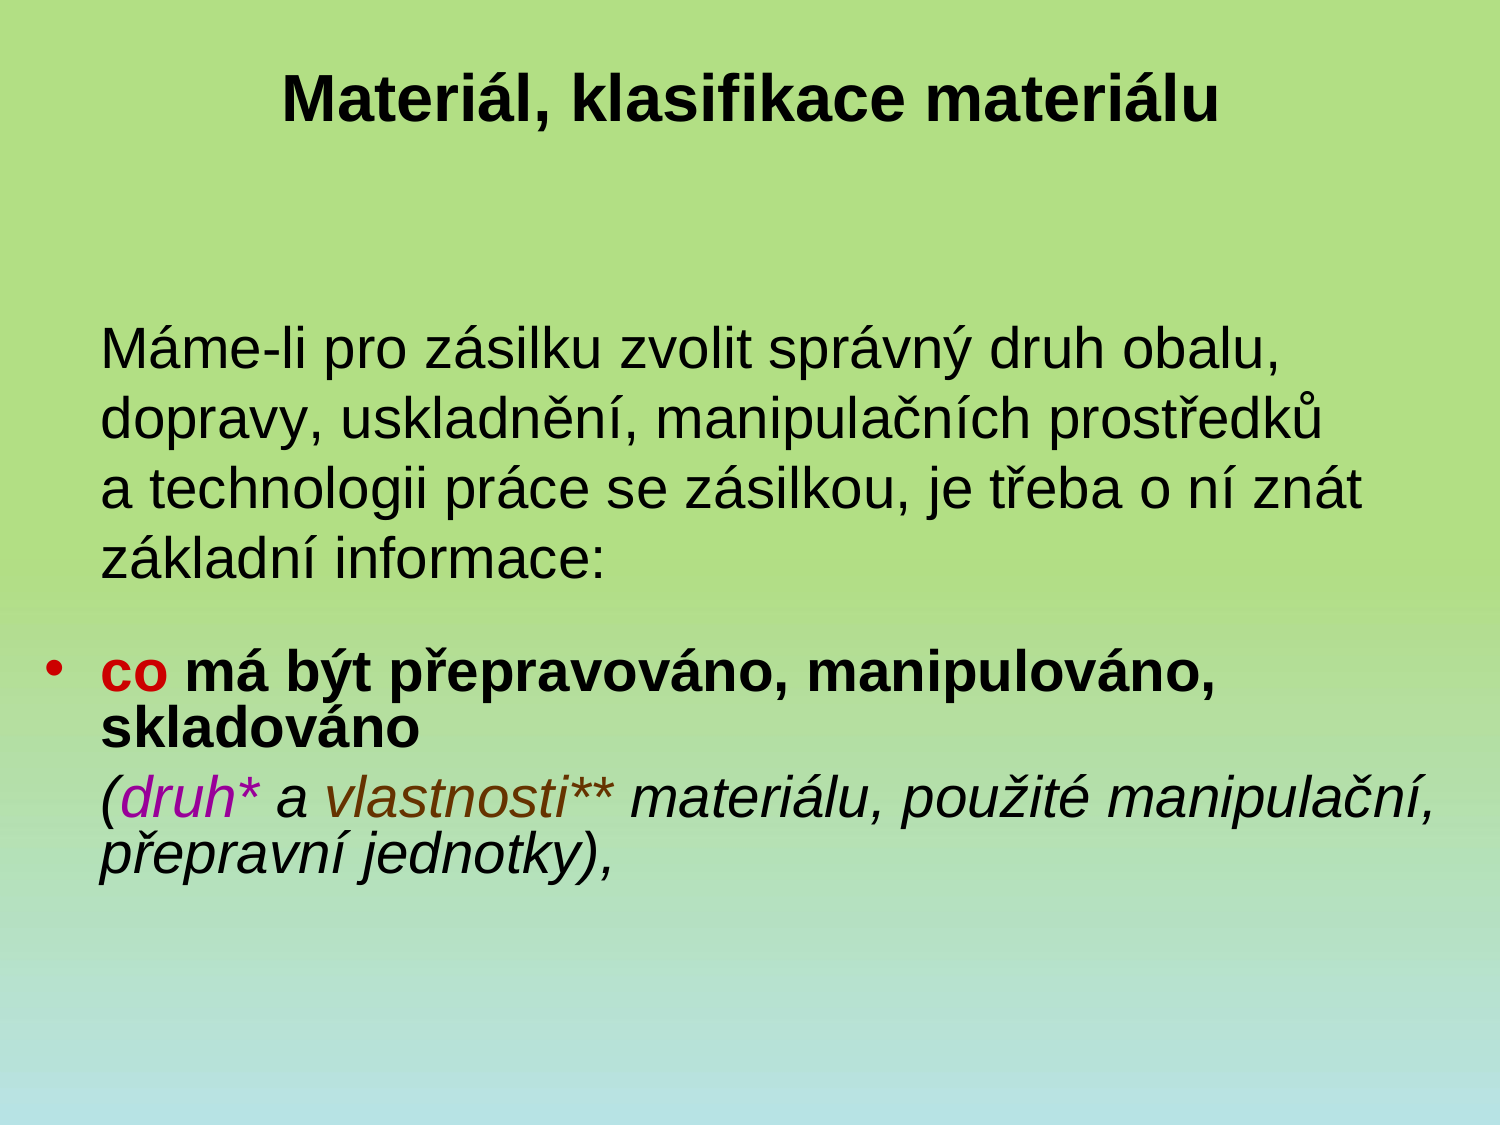

# Materiál, klasifikace materiálu
 Máme-li pro zásilku zvolit správný druh obalu, dopravy, uskladnění, manipulačních prostředků
a technologii práce se zásilkou, je třeba o ní znát základní informace:
co má být přepravováno, manipulováno, skladováno
	(druh* a vlastnosti** materiálu, použité manipulační, přepravní jednotky),